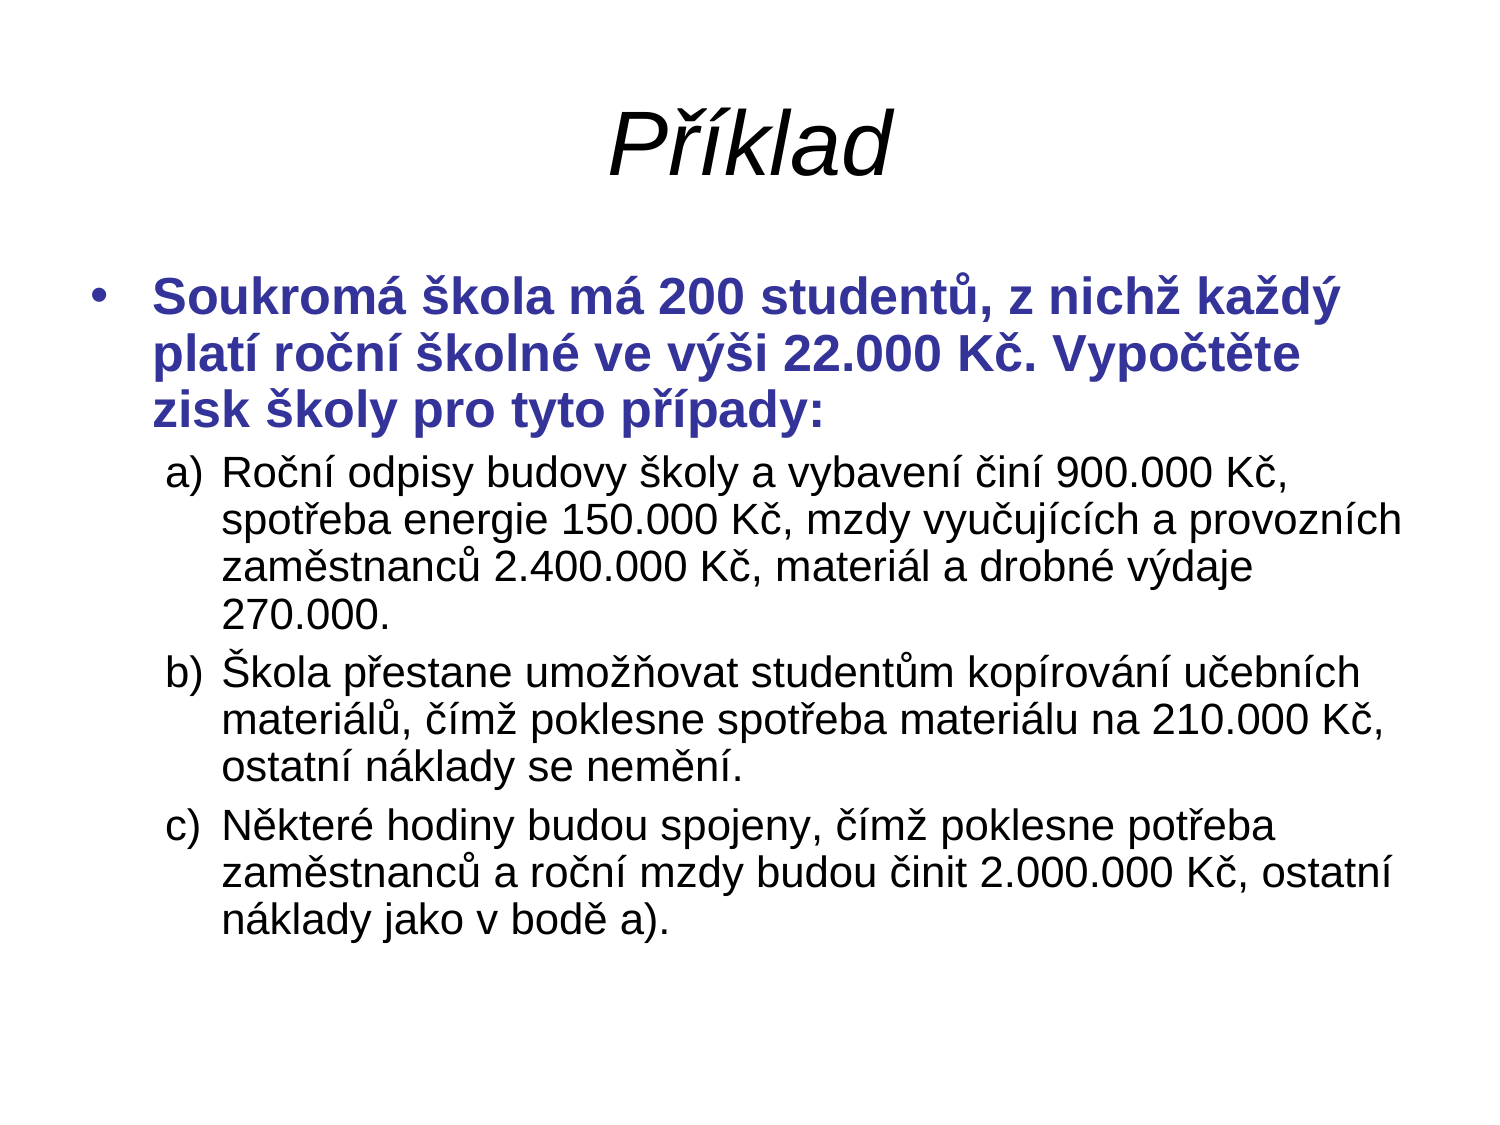

# Příklad
Soukromá škola má 200 studentů, z nichž každý platí roční školné ve výši 22.000 Kč. Vypočtěte zisk školy pro tyto případy:
Roční odpisy budovy školy a vybavení činí 900.000 Kč, spotřeba energie 150.000 Kč, mzdy vyučujících a provozních zaměstnanců 2.400.000 Kč, materiál a drobné výdaje 270.000.
Škola přestane umožňovat studentům kopírování učebních materiálů, čímž poklesne spotřeba materiálu na 210.000 Kč, ostatní náklady se nemění.
Některé hodiny budou spojeny, čímž poklesne potřeba zaměstnanců a roční mzdy budou činit 2.000.000 Kč, ostatní náklady jako v bodě a).